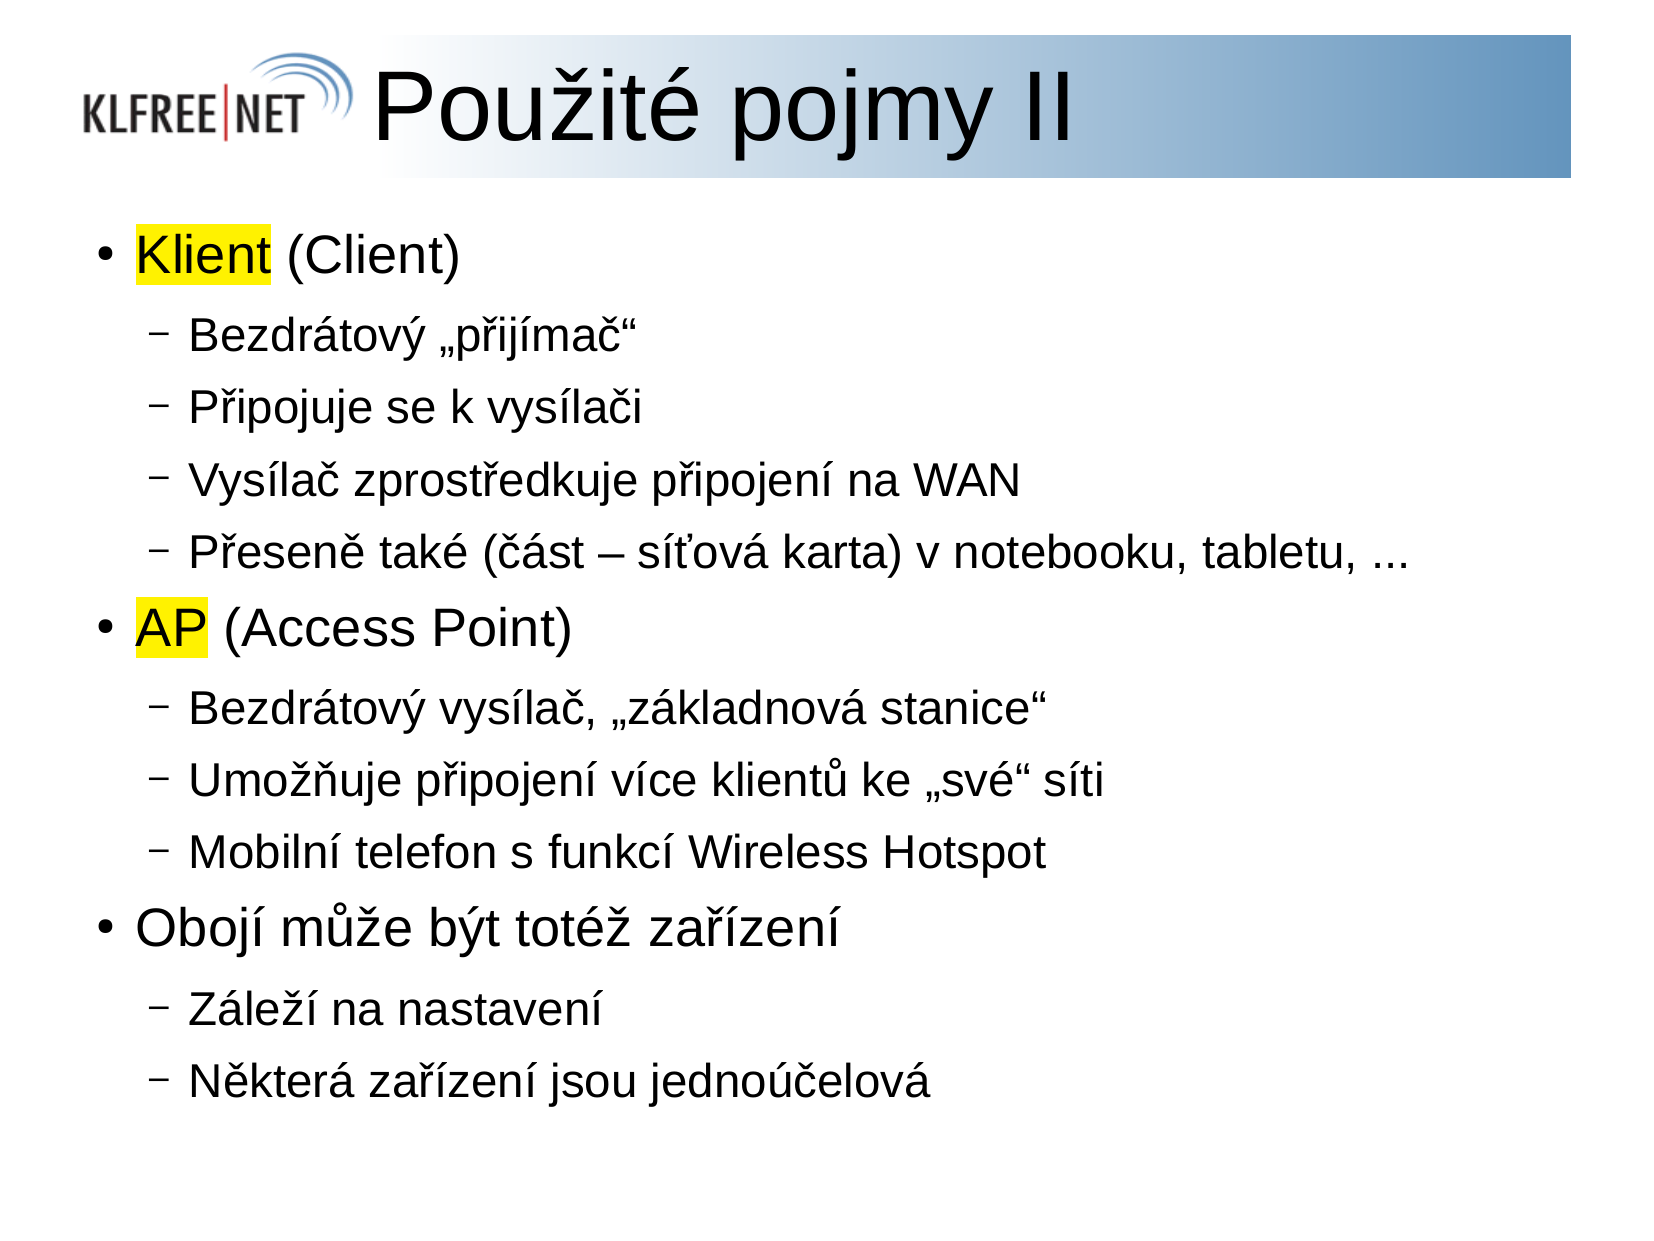

# Použité pojmy II
Klient (Client)
Bezdrátový „přijímač“
Připojuje se k vysílači
Vysílač zprostředkuje připojení na WAN
Přeseně také (část – síťová karta) v notebooku, tabletu, ...
AP (Access Point)
Bezdrátový vysílač, „základnová stanice“
Umožňuje připojení více klientů ke „své“ síti
Mobilní telefon s funkcí Wireless Hotspot
Obojí může být totéž zařízení
Záleží na nastavení
Některá zařízení jsou jednoúčelová